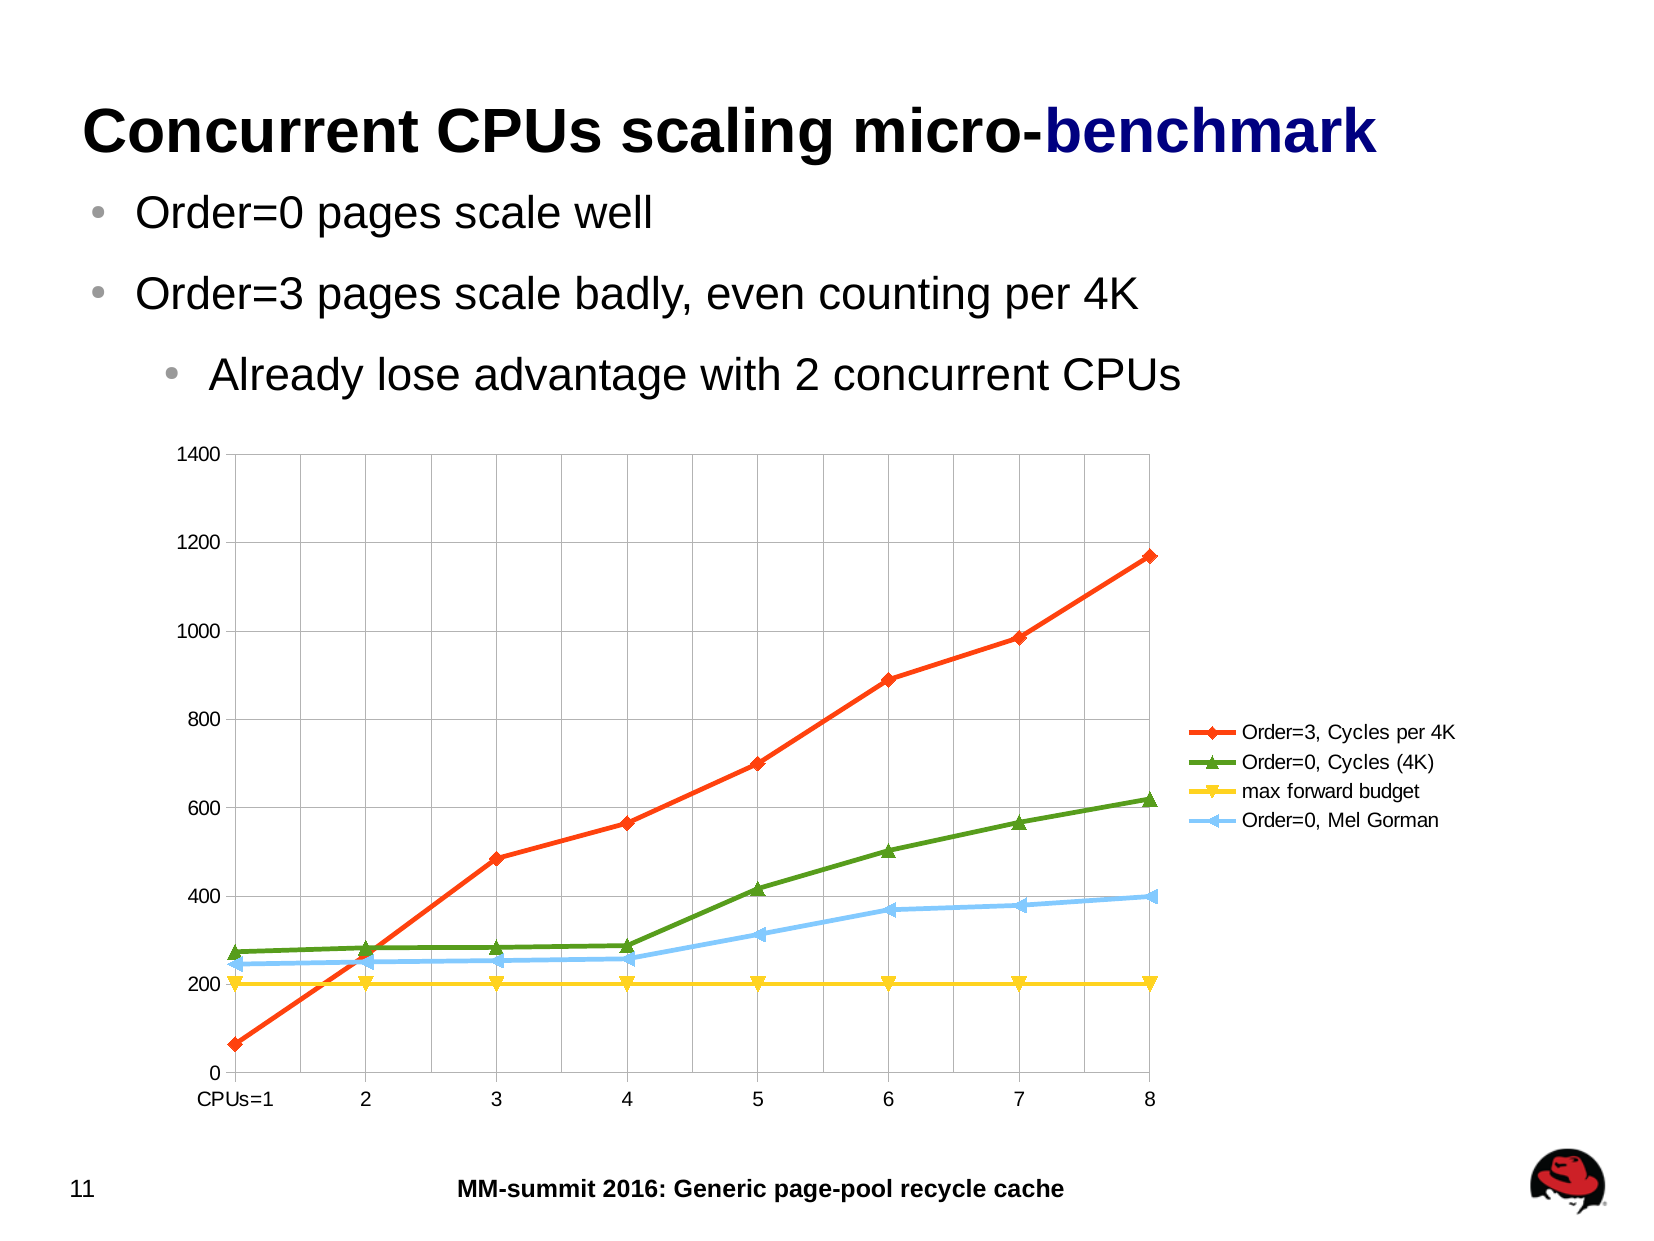

# Concurrent CPUs scaling micro-benchmark
Order=0 pages scale well
Order=3 pages scale badly, even counting per 4K
Already lose advantage with 2 concurrent CPUs
### Chart
| Category | Order=3, Cycles per 4K | Order=0, Cycles (4K) | max forward budget | Order=0, Mel Gorman |
|---|---|---|---|---|
| CPUs=1 | 65.0 | 274.0 | 201.0 | 246.0 |
| 2 | 266.0 | 283.0 | 201.0 | 251.0 |
| 3 | 485.0 | 284.0 | 201.0 | 254.0 |
| 4 | 565.0 | 288.0 | 201.0 | 258.0 |
| 5 | 700.0 | 417.0 | 201.0 | 313.0 |
| 6 | 890.0 | 503.0 | 201.0 | 369.0 |
| 7 | 985.0 | 567.0 | 201.0 | 379.0 |
| 8 | 1170.0 | 620.0 | 201.0 | 399.0 |